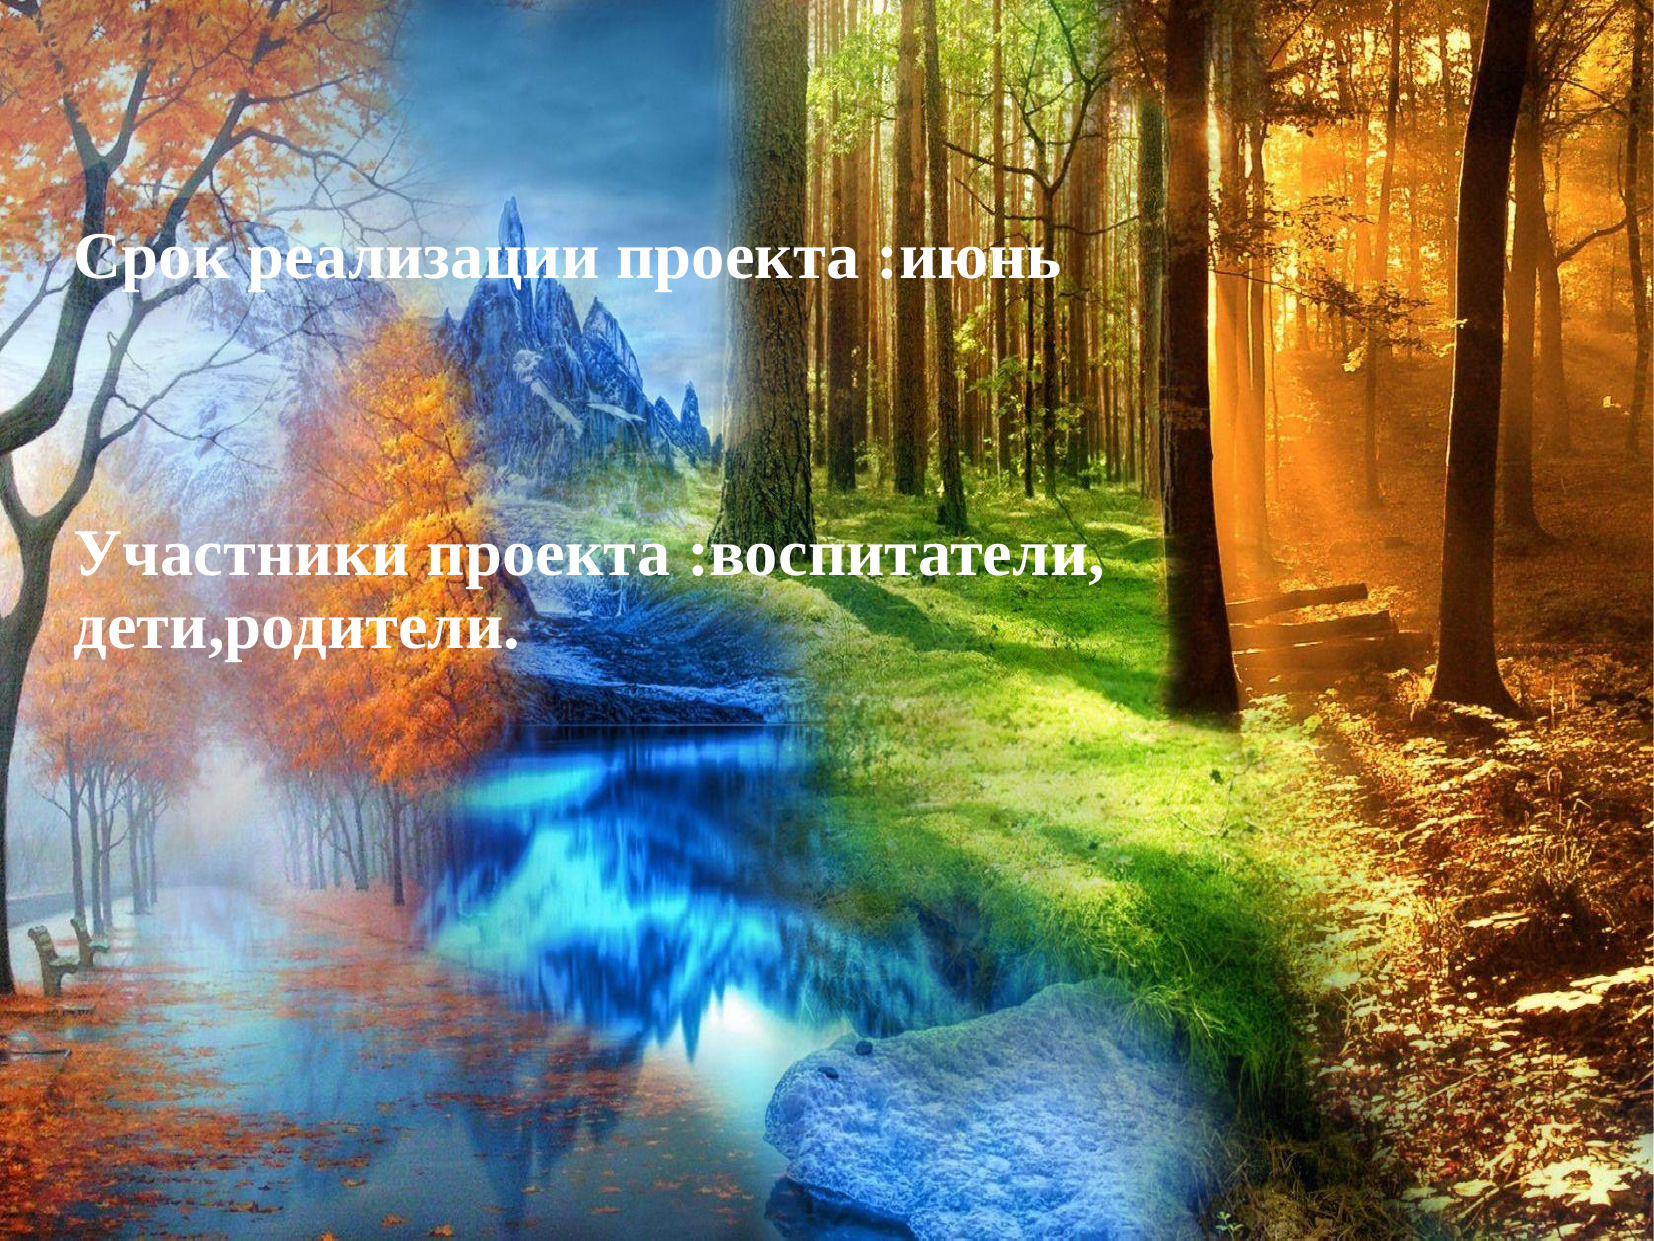

Срок реализации проекта :июнь
Участники проекта :воспитатели,
дети,родители.